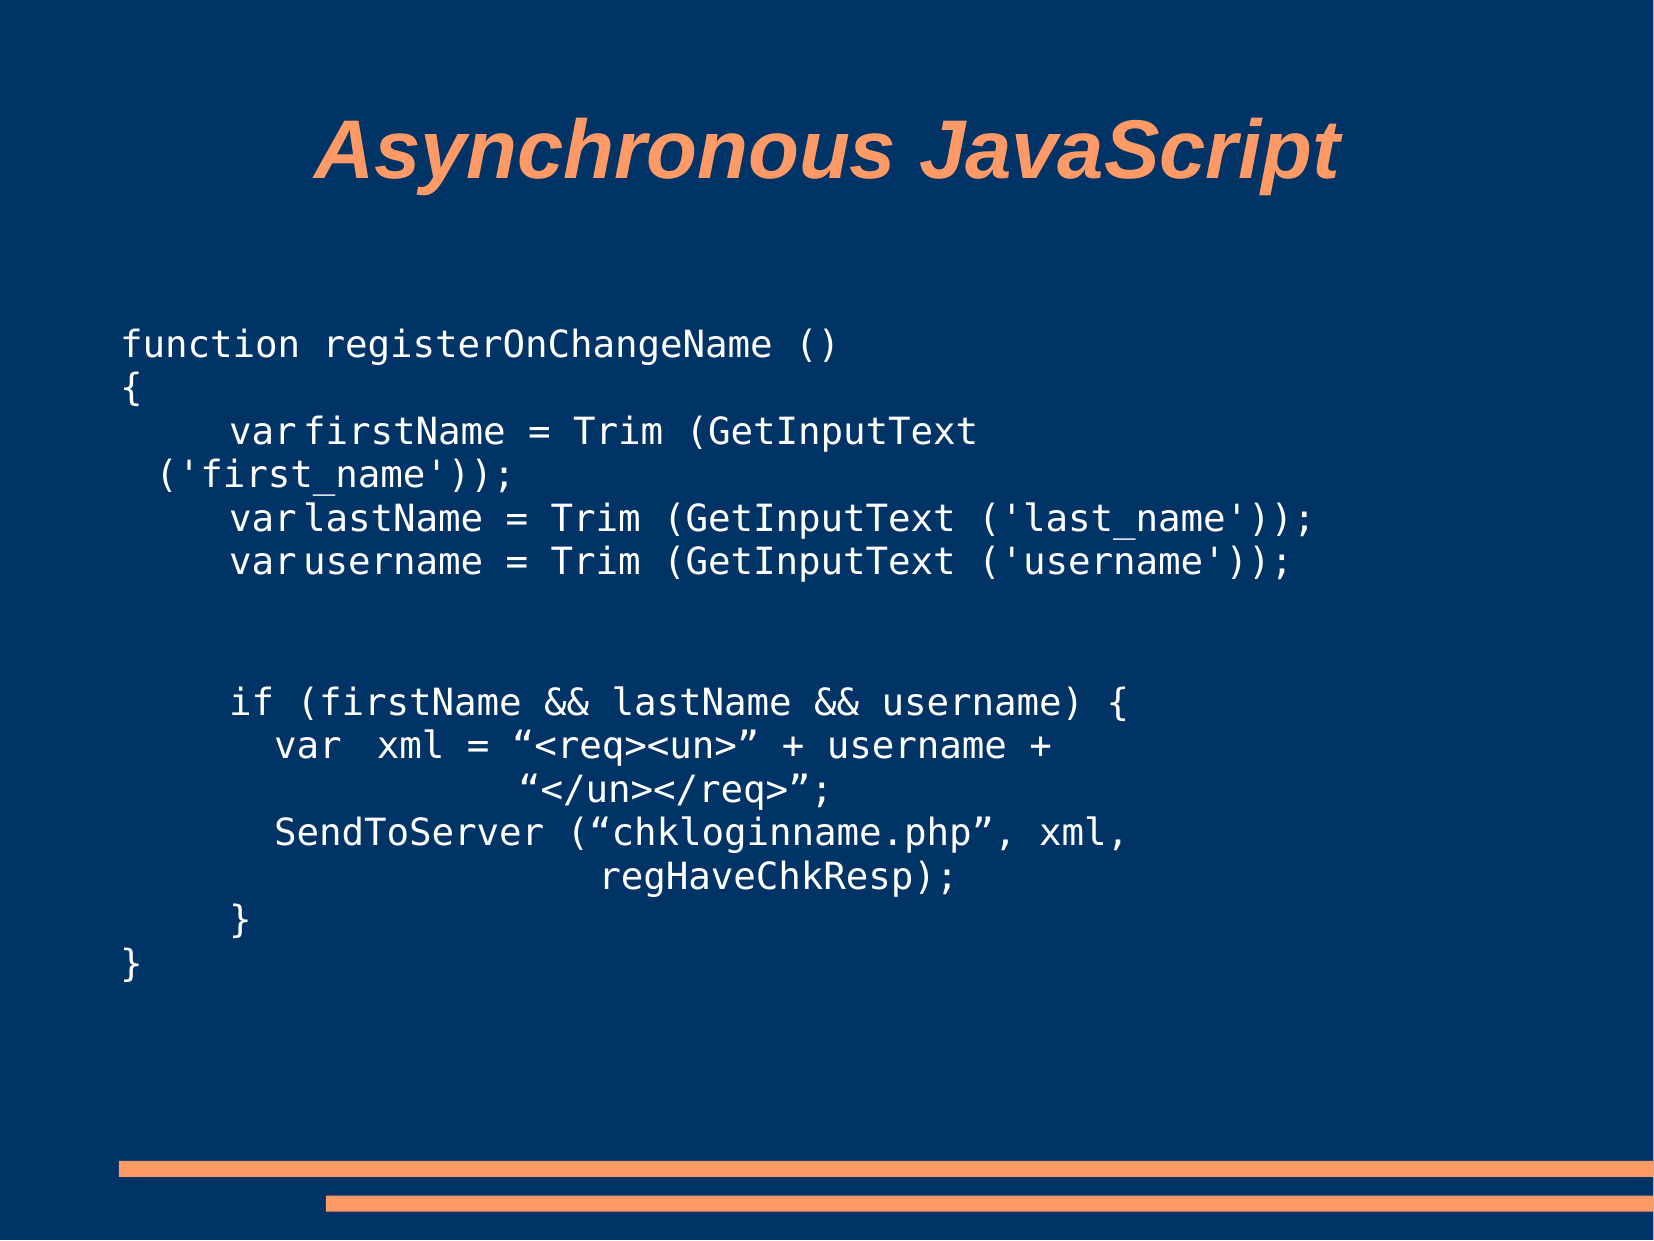

# Asynchronous JavaScript
function registerOnChangeName ()
{
	var	firstName = Trim (GetInputText ('first_name'));
	var	lastName = Trim (GetInputText ('last_name'));
	var	username = Trim (GetInputText ('username'));
	if (firstName && lastName && username) {
	 var	xml = “<req><un>” + username +
				 “</un></req>”;
	 SendToServer (“chkloginname.php”, xml,
						regHaveChkResp);
	}
}